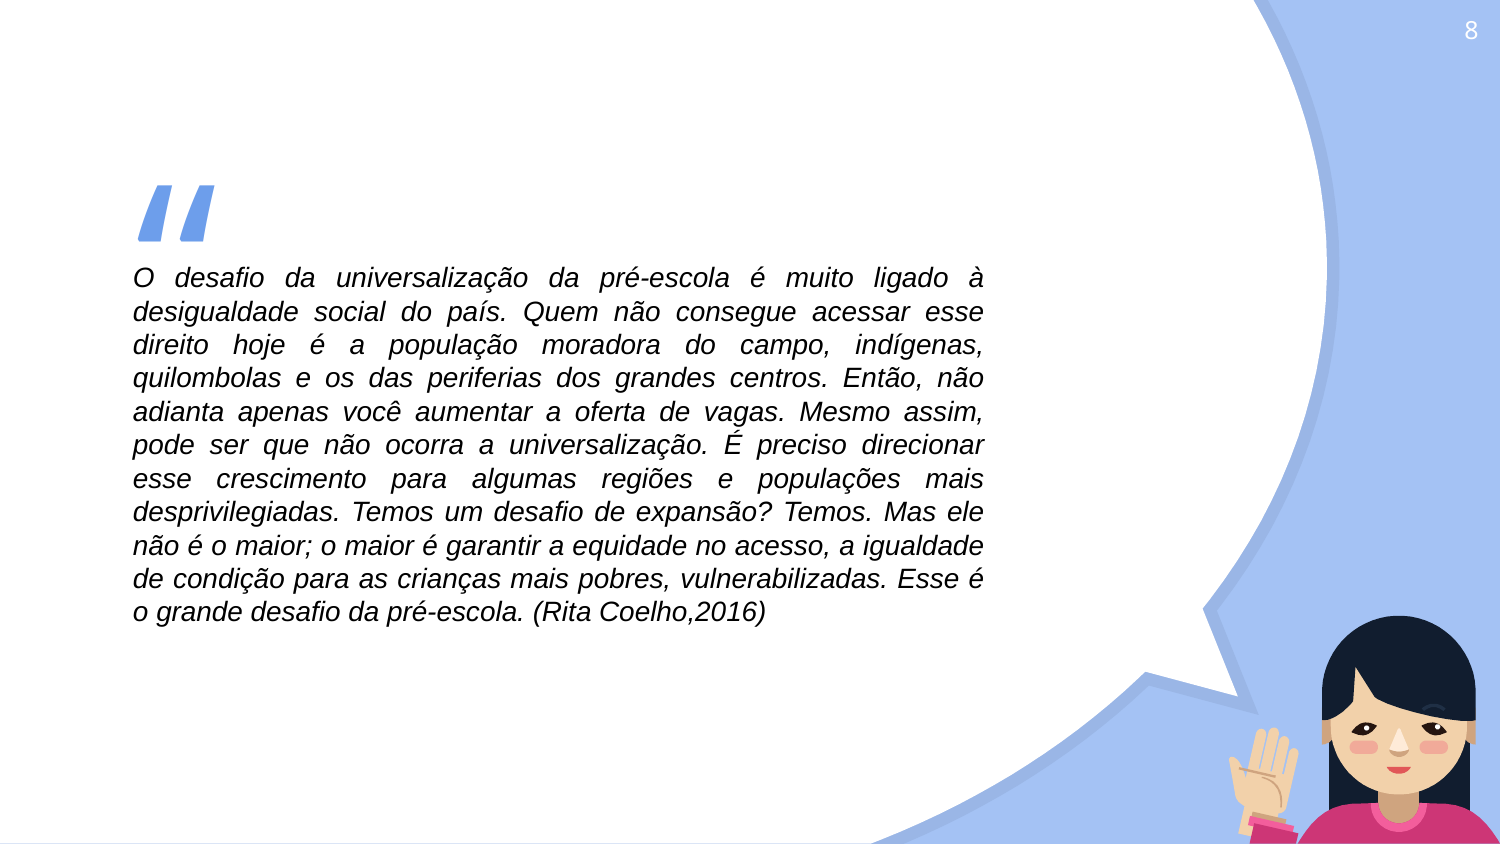

# O desafio da universalização da pré-escola é muito ligado à desigualdade social do país. Quem não consegue acessar esse direito hoje é a população moradora do campo, indígenas, quilombolas e os das periferias dos grandes centros. Então, não adianta apenas você aumentar a oferta de vagas. Mesmo assim, pode ser que não ocorra a universalização. É preciso direcionar esse crescimento para algumas regiões e populações mais desprivilegiadas. Temos um desafio de expansão? Temos. Mas ele não é o maior; o maior é garantir a equidade no acesso, a igualdade de condição para as crianças mais pobres, vulnerabilizadas. Esse é o grande desafio da pré-escola. (Rita Coelho,2016)